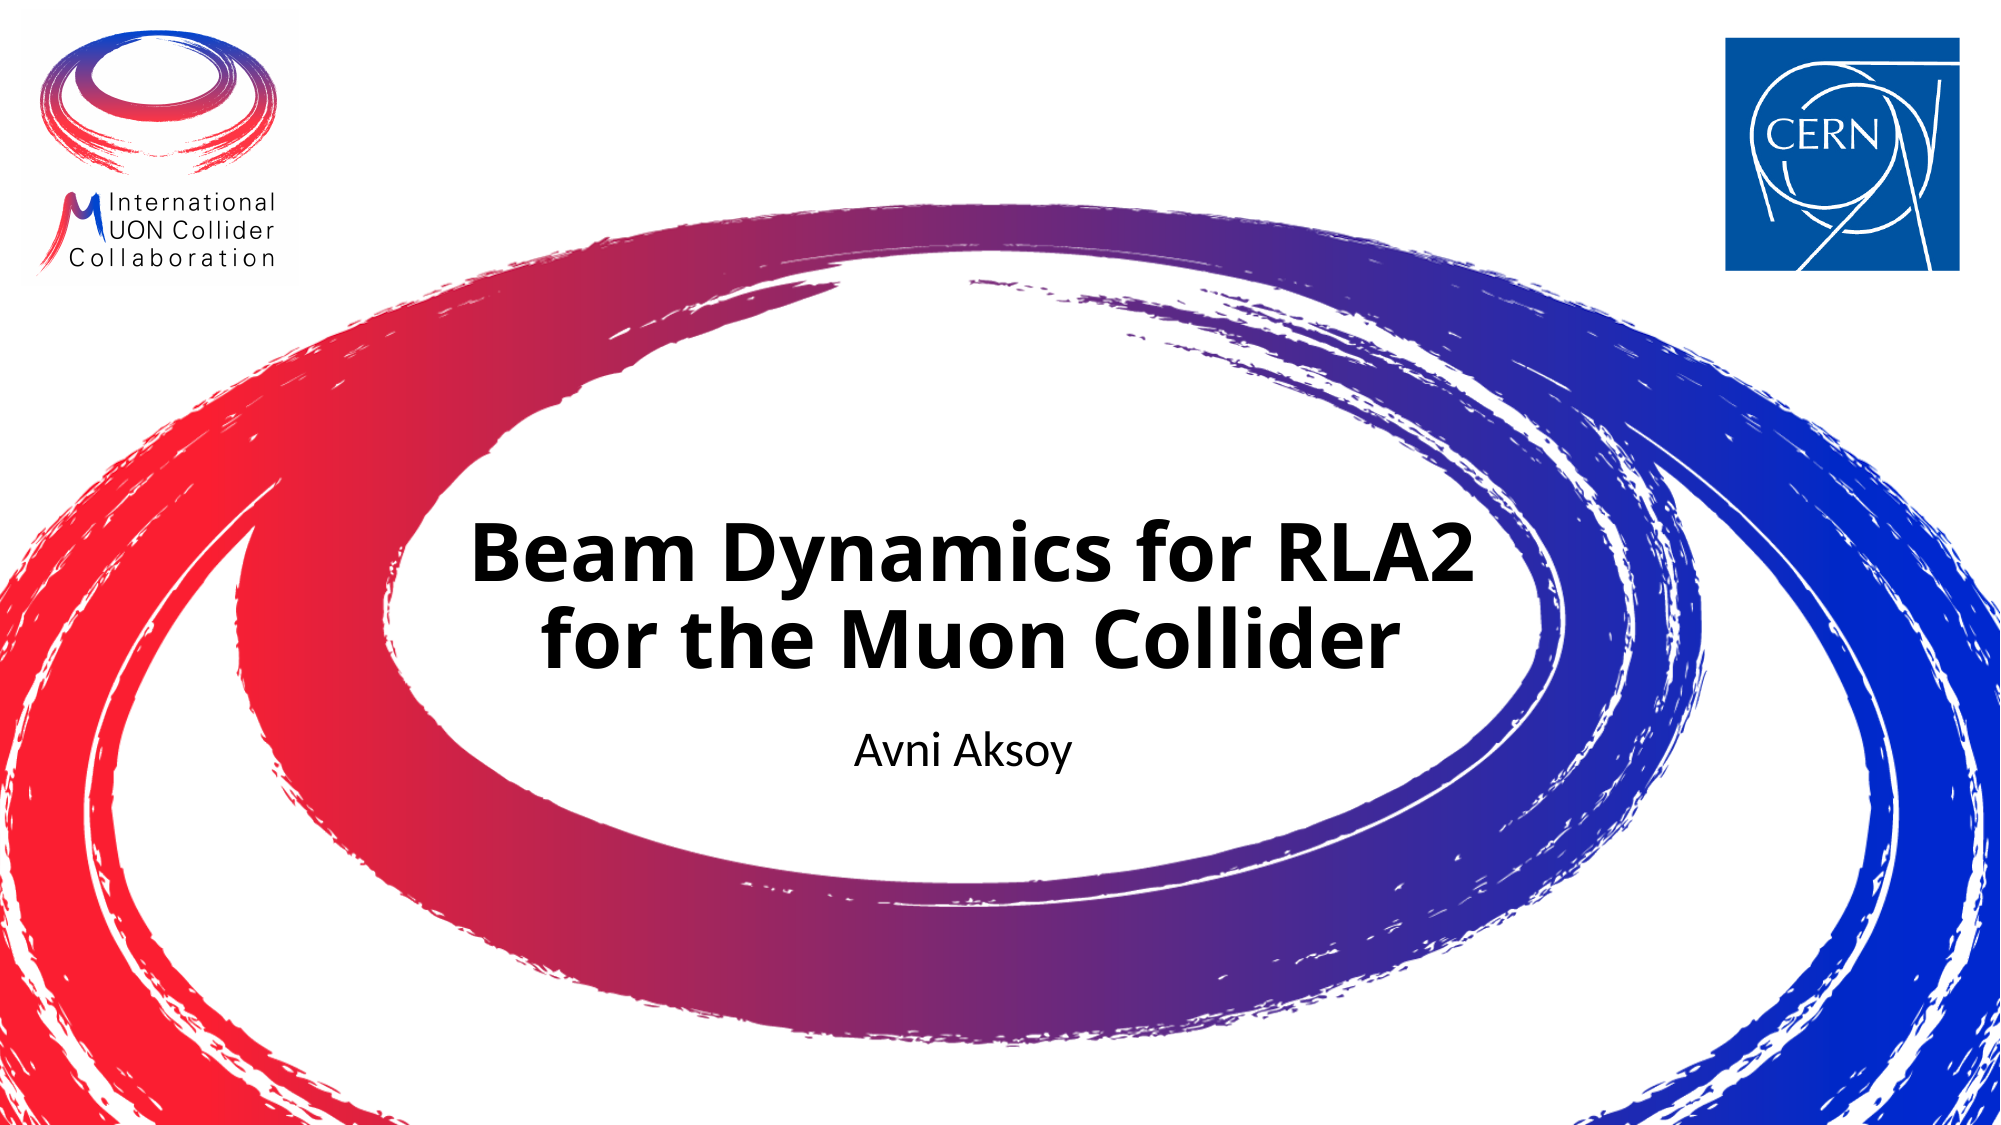

# Beam Dynamics for RLA2 for the Muon Collider
Avni Aksoy